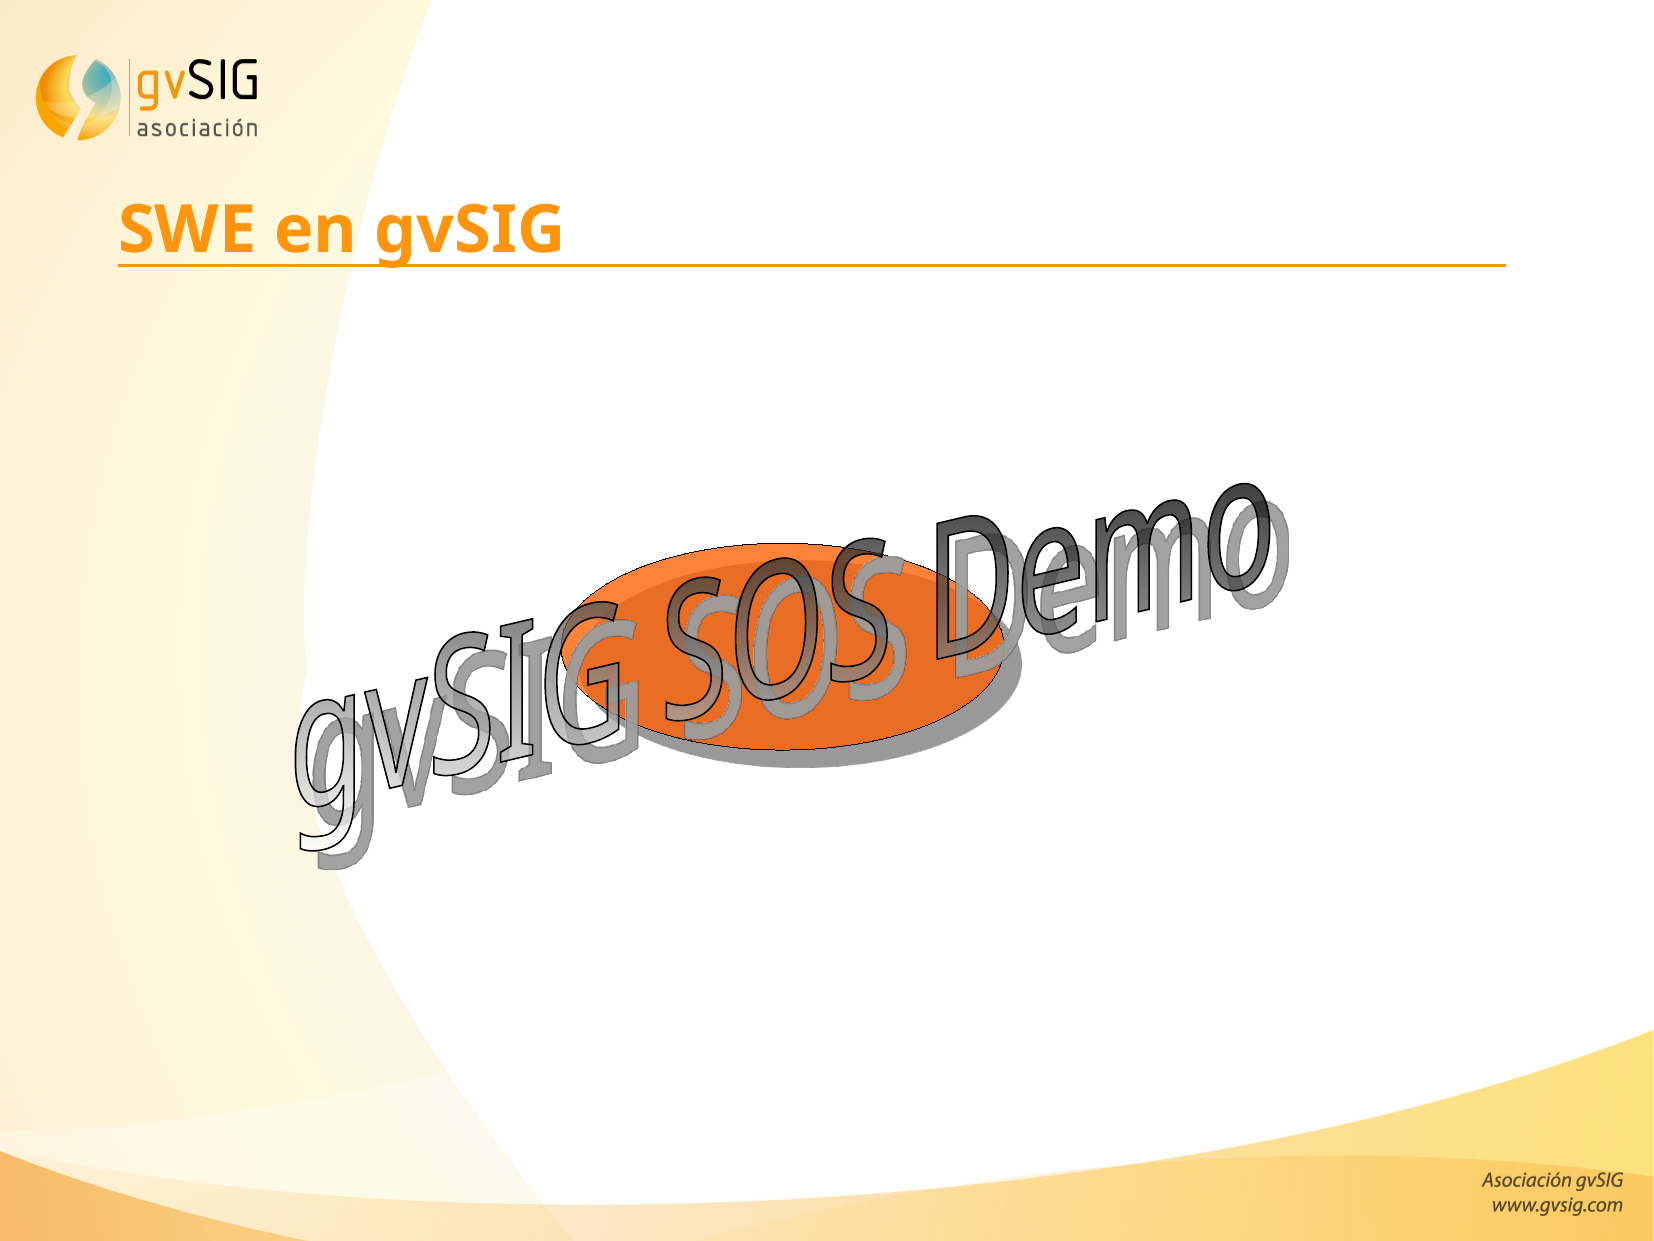

# SWE en gvSIG
gvSIG SOS Demo